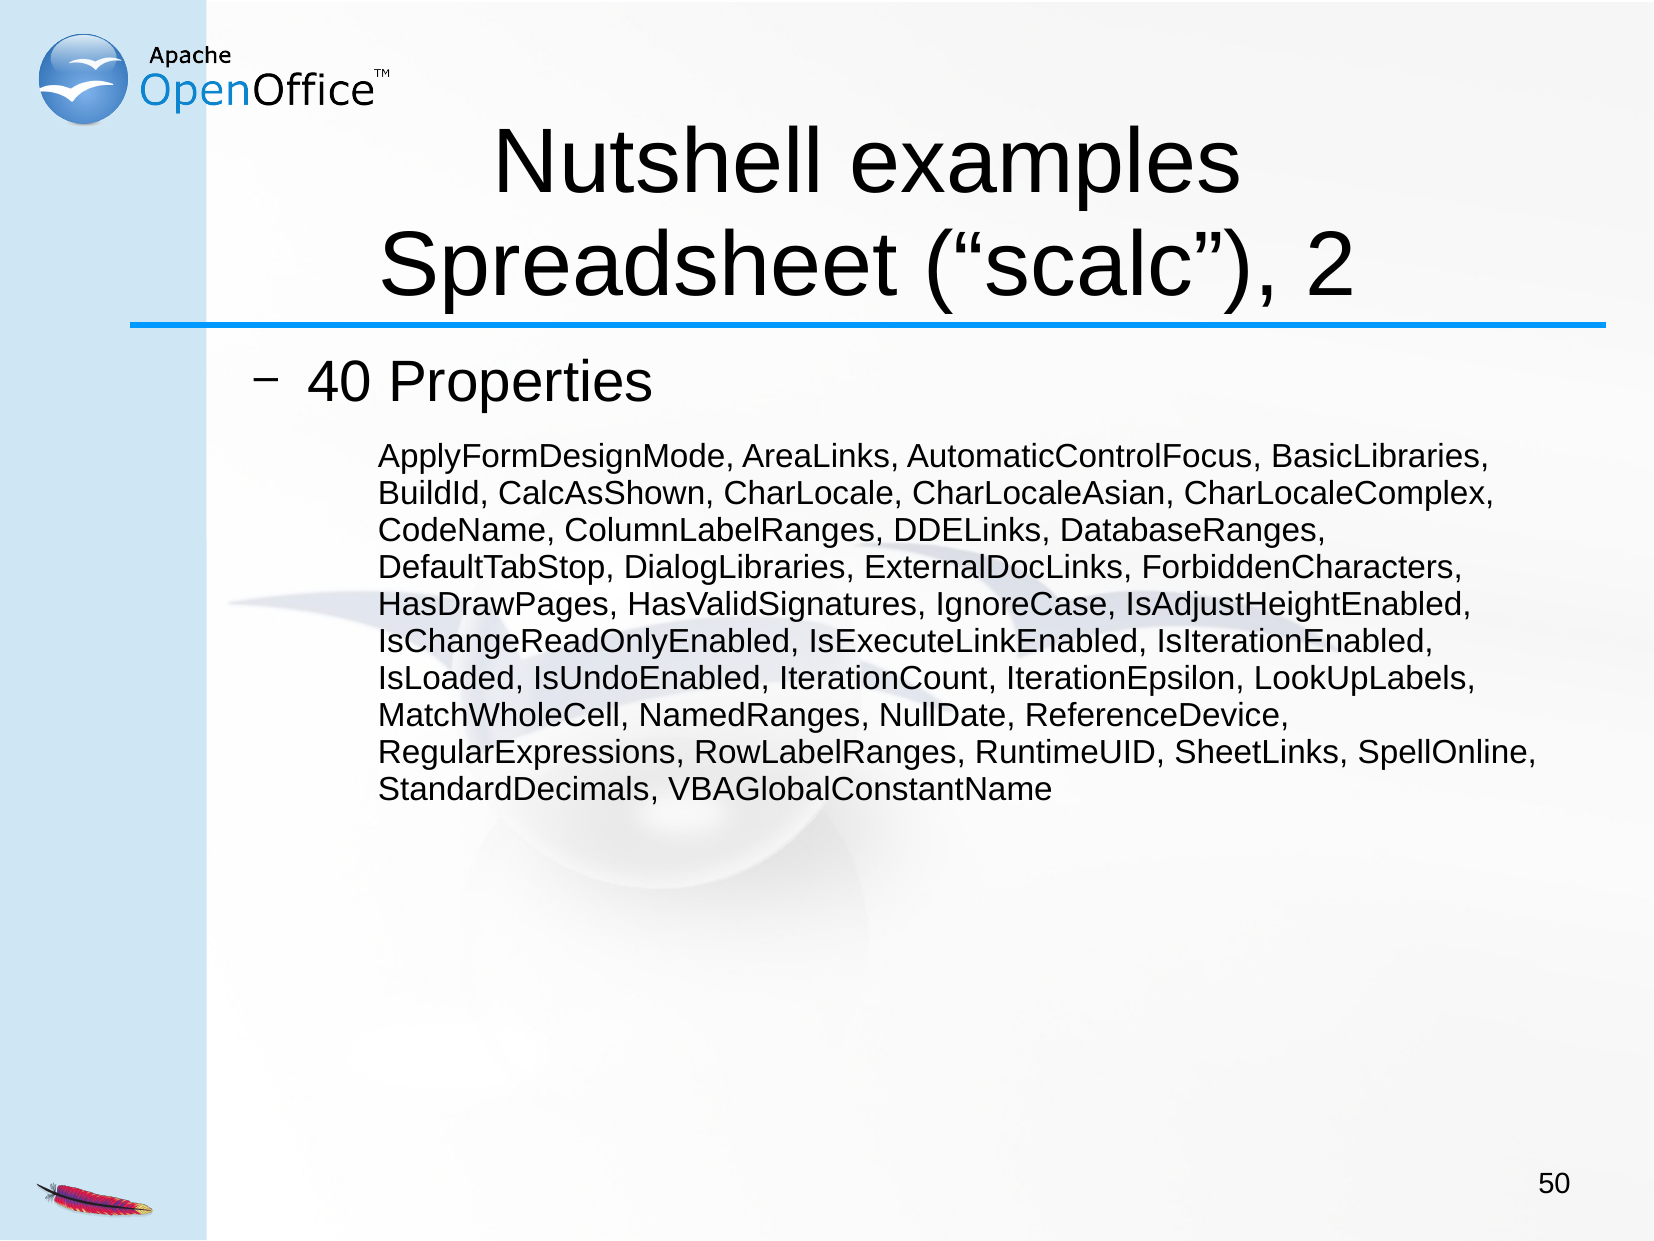

# Nutshell examples Spreadsheet (“scalc”), 2
40 Properties
ApplyFormDesignMode, AreaLinks, AutomaticControlFocus, BasicLibraries, BuildId, CalcAsShown, CharLocale, CharLocaleAsian, CharLocaleComplex, CodeName, ColumnLabelRanges, DDELinks, DatabaseRanges, DefaultTabStop, DialogLibraries, ExternalDocLinks, ForbiddenCharacters, HasDrawPages, HasValidSignatures, IgnoreCase, IsAdjustHeightEnabled, IsChangeReadOnlyEnabled, IsExecuteLinkEnabled, IsIterationEnabled, IsLoaded, IsUndoEnabled, IterationCount, IterationEpsilon, LookUpLabels, MatchWholeCell, NamedRanges, NullDate, ReferenceDevice, RegularExpressions, RowLabelRanges, RuntimeUID, SheetLinks, SpellOnline, StandardDecimals, VBAGlobalConstantName
50